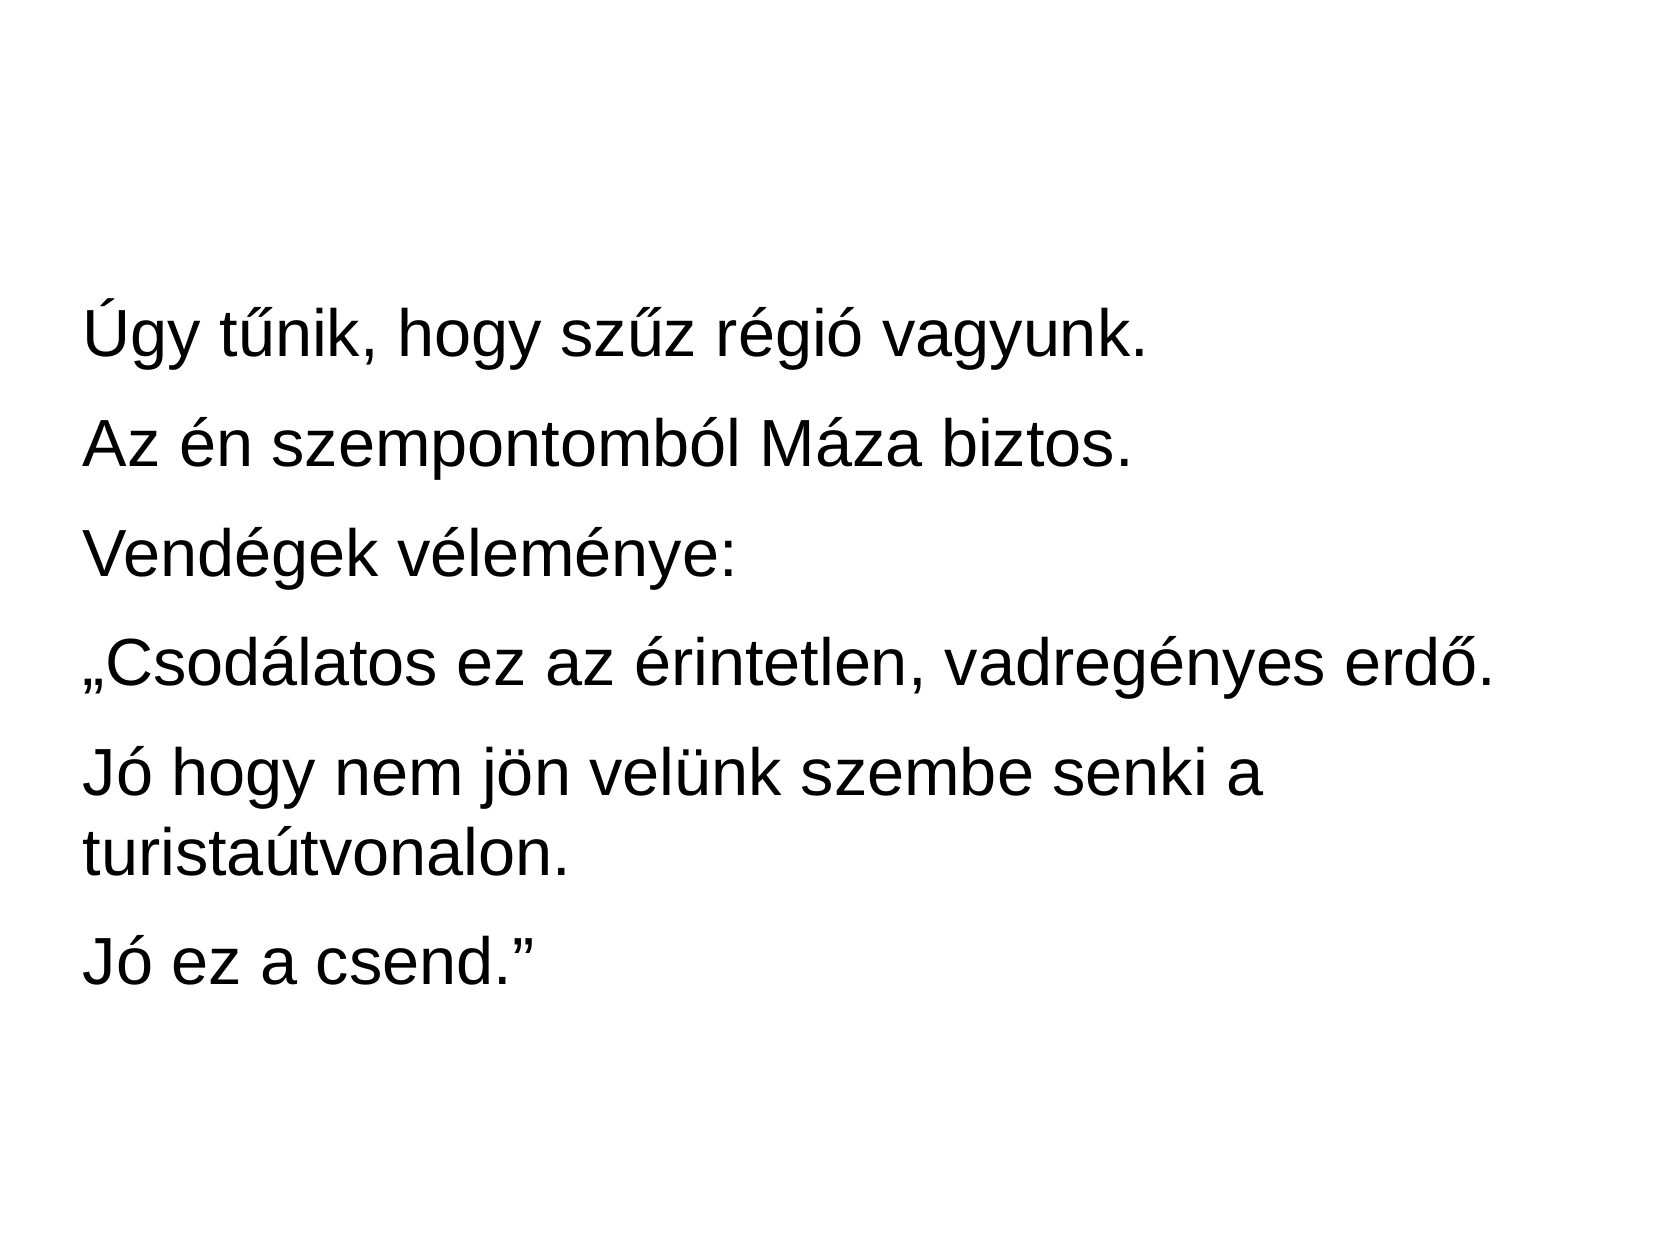

#
Úgy tűnik, hogy szűz régió vagyunk.
Az én szempontomból Máza biztos.
Vendégek véleménye:
„Csodálatos ez az érintetlen, vadregényes erdő.
Jó hogy nem jön velünk szembe senki a turistaútvonalon.
Jó ez a csend.”